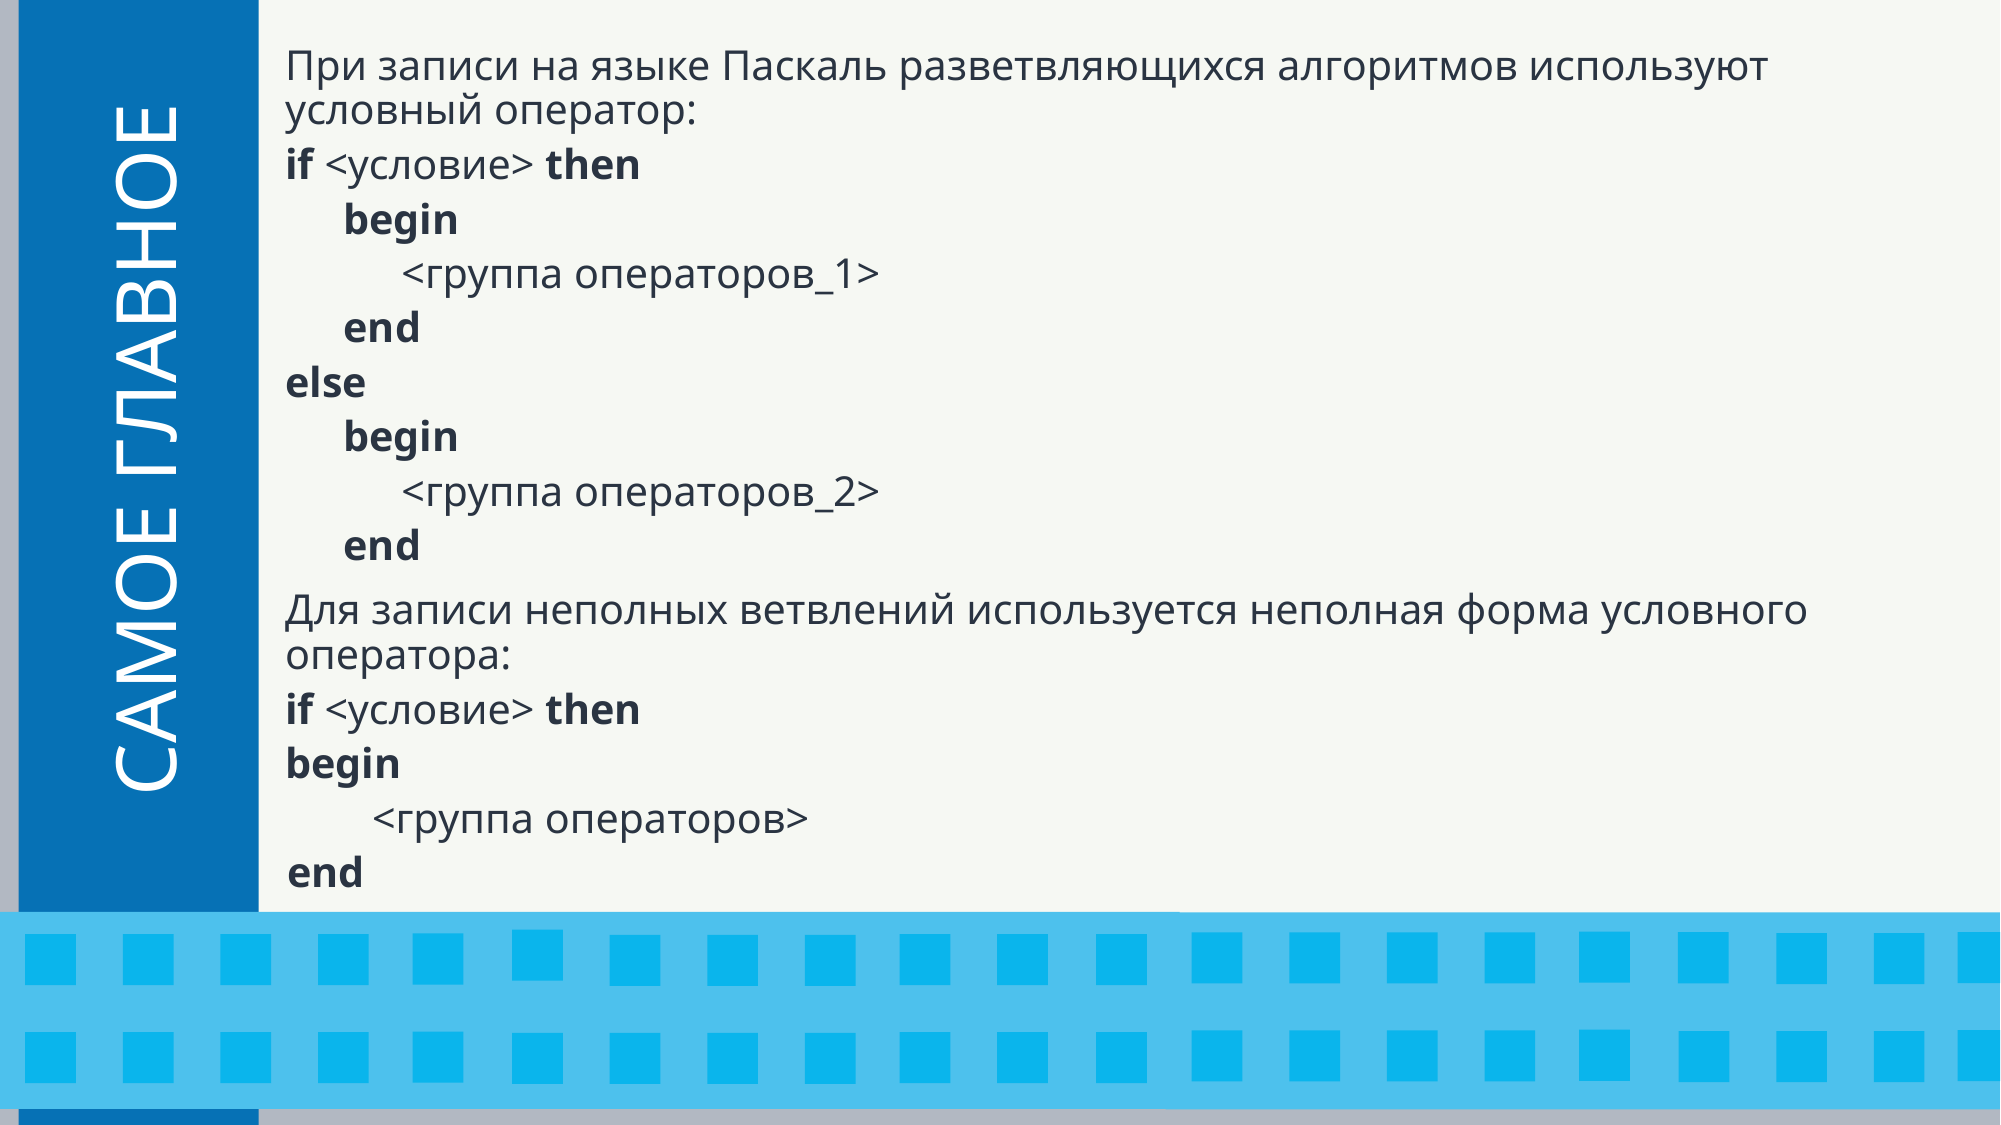

При записи на языке Паскаль разветвляющихся алгоритмов используют условный оператор:
if <условие> then
begin
<группа операторов_1>
end
else
begin
<группа операторов_2>
end
Для записи неполных ветвлений используется неполная форма условного оператора:
if <условие> then
begin
<группа операторов>
end